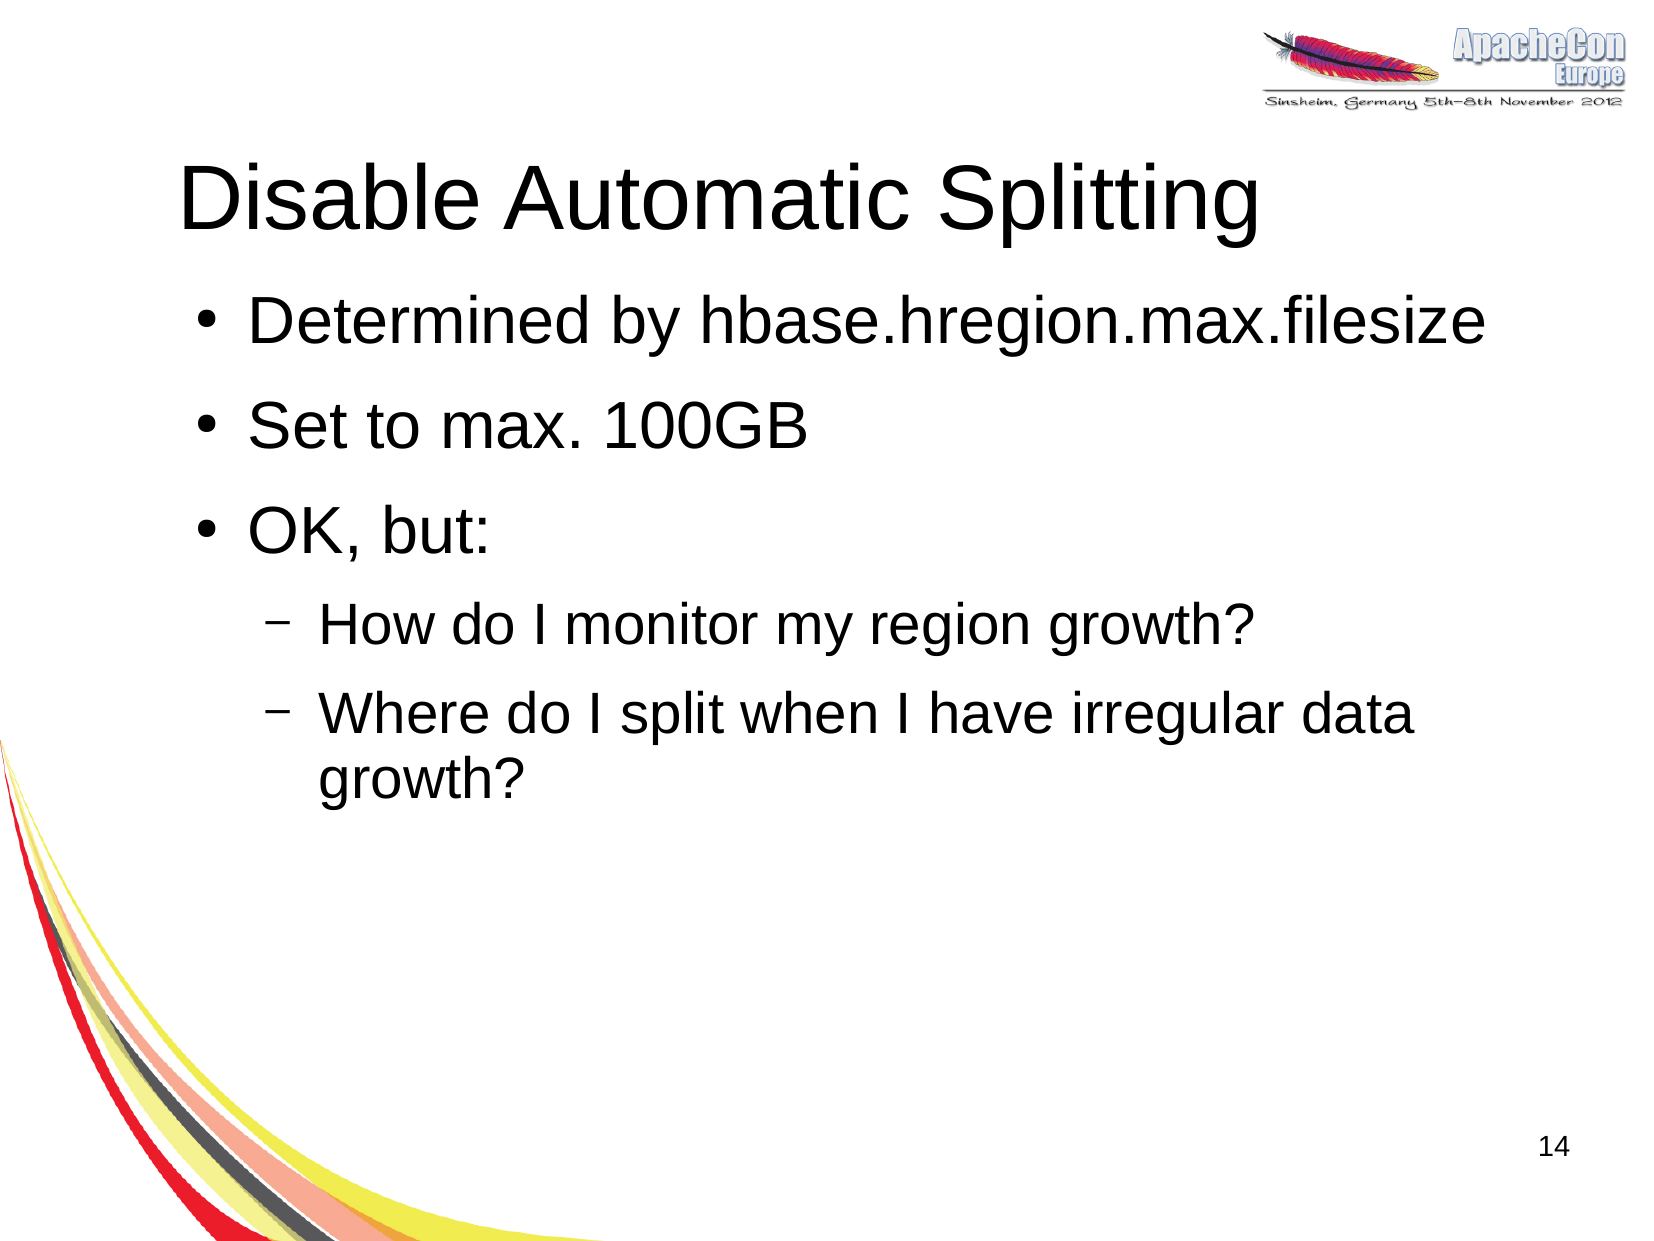

# Disable Automatic Splitting
Determined by hbase.hregion.max.filesize
Set to max. 100GB
OK, but:
How do I monitor my region growth?
Where do I split when I have irregular data growth?
14